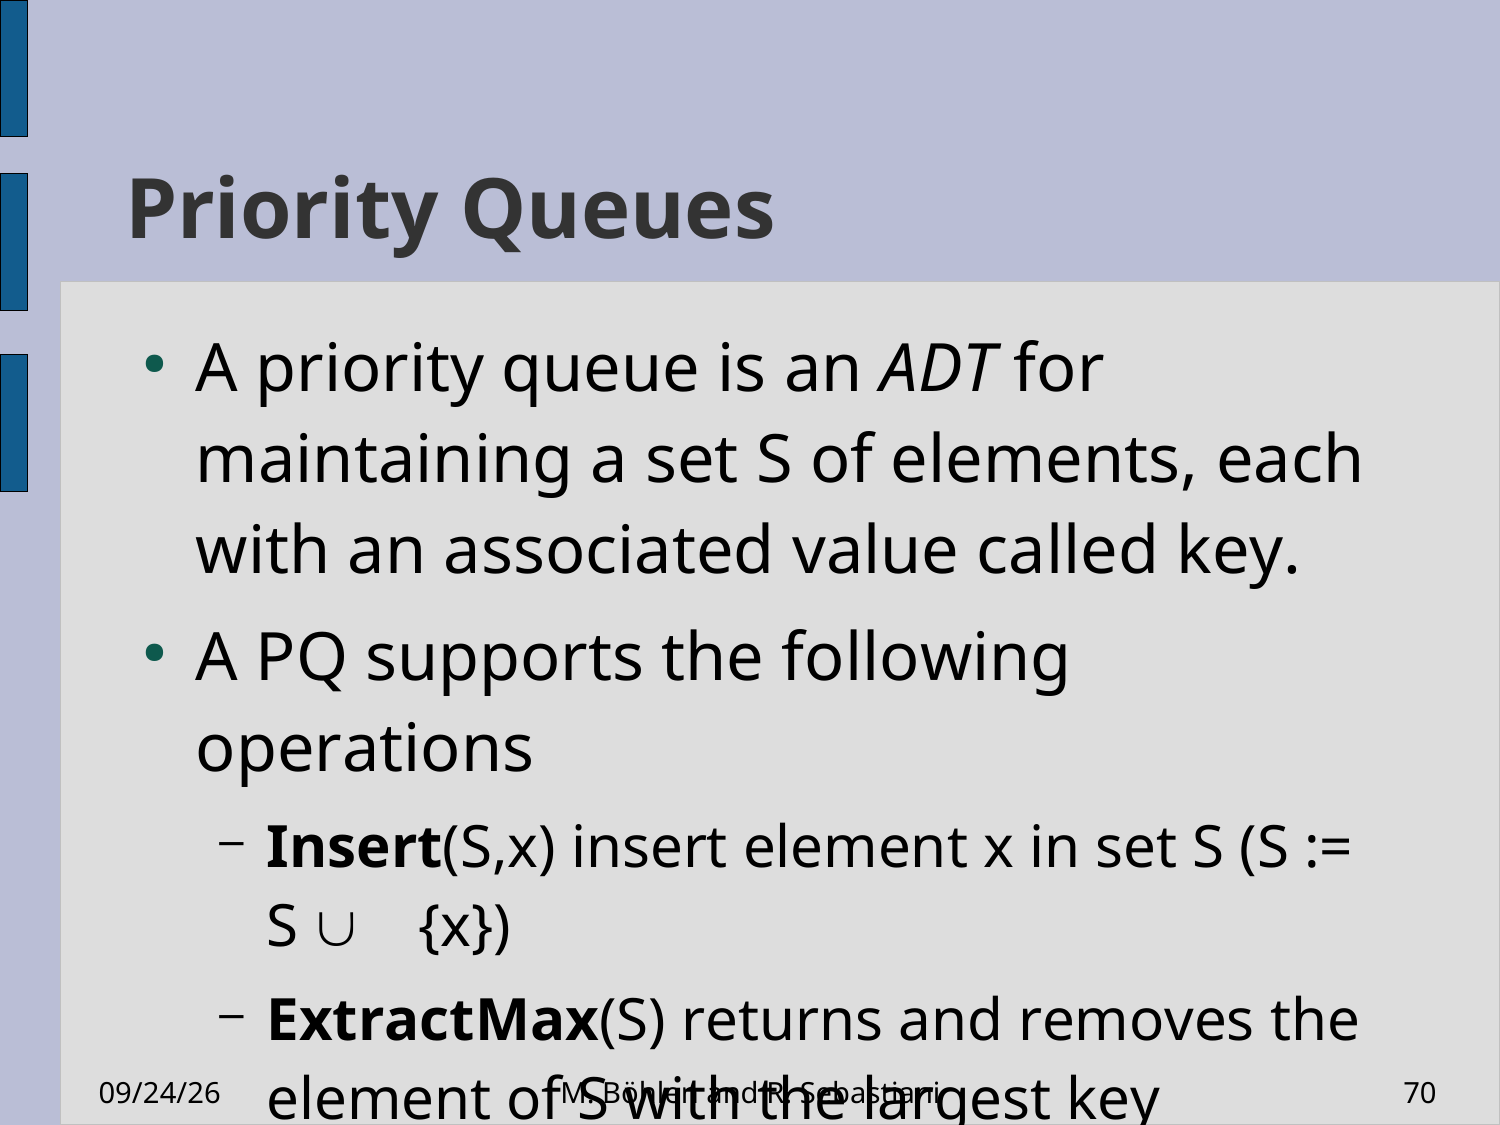

# Priority Queues
A priority queue is an ADT for maintaining a set S of elements, each with an associated value called key.
A PQ supports the following operations
Insert(S,x) insert element x in set S (S := S  {x})
ExtractMax(S) returns and removes the element of S with the largest key
One way of implementing it: a heap
M. Böhlen and R. Sebastiani
70